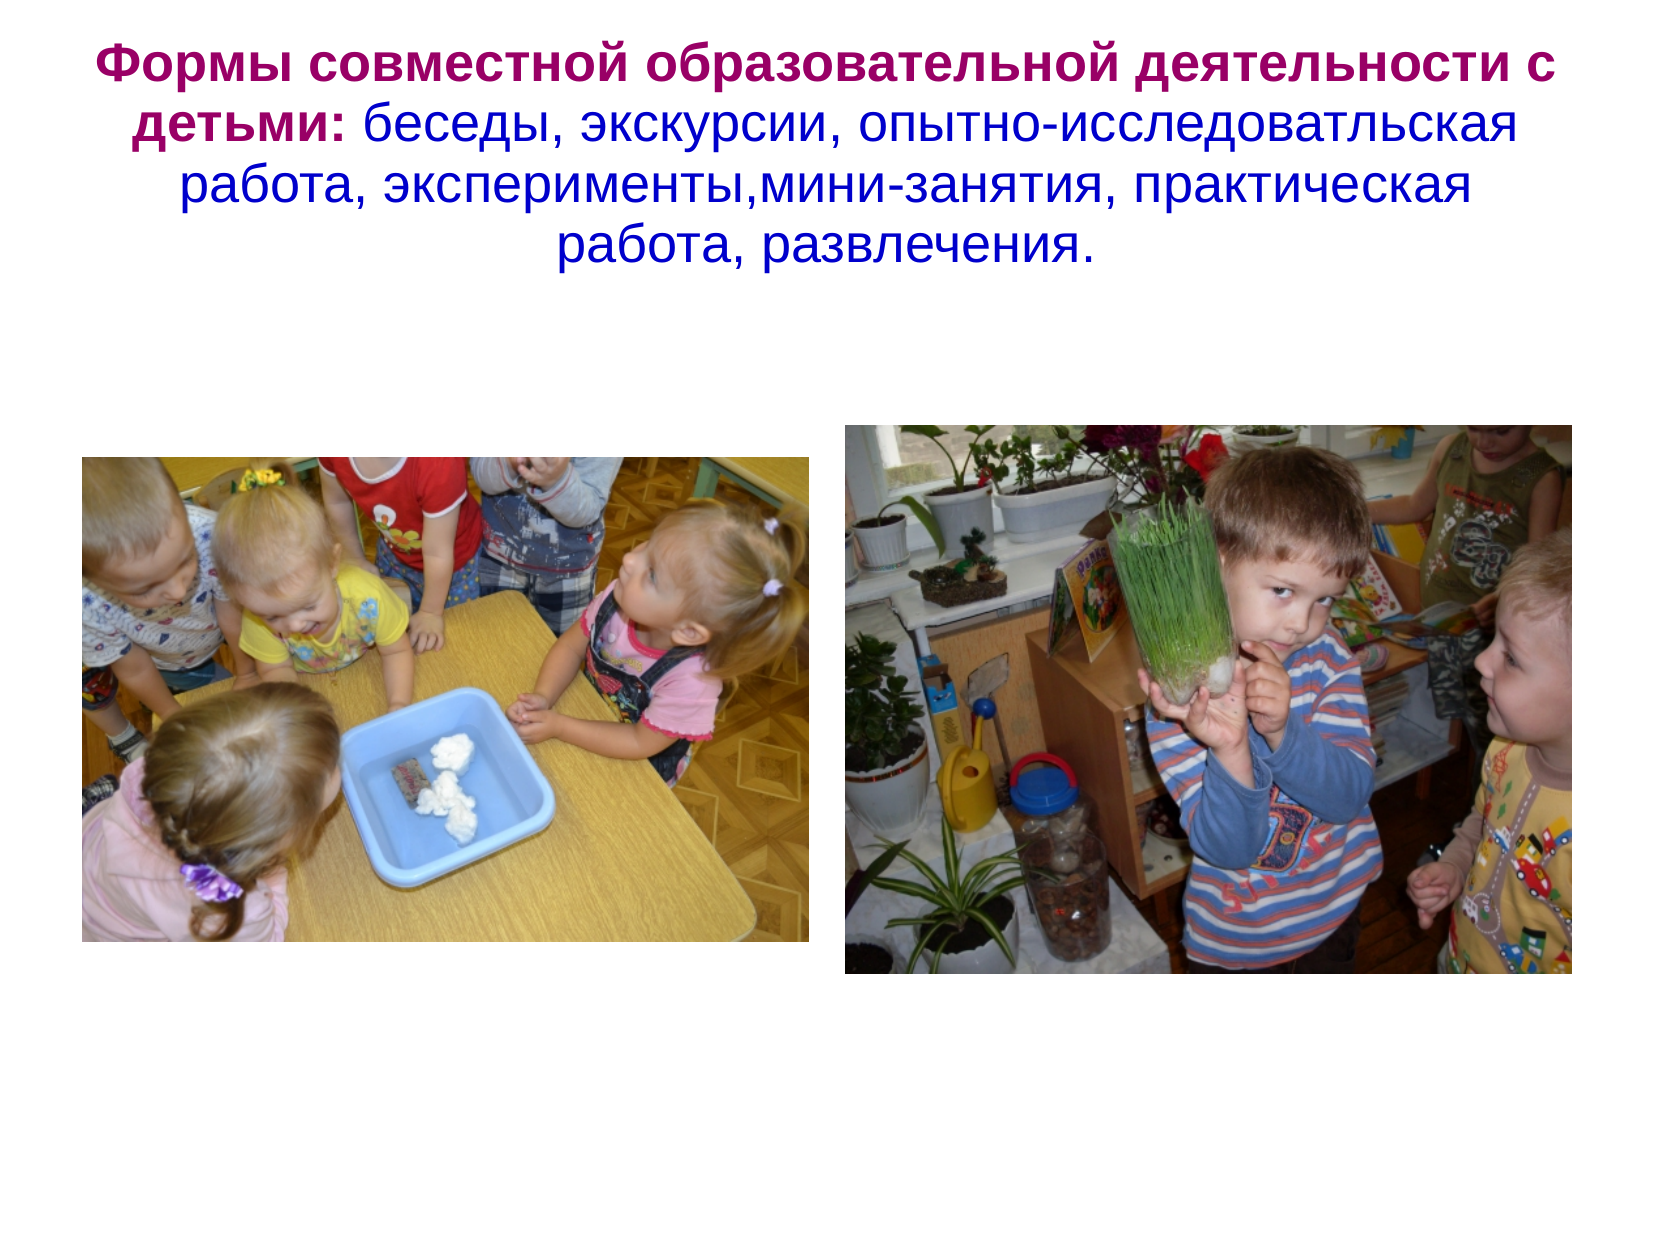

# Формы совместной образовательной деятельности с детьми: беседы, экскурсии, опытно-исследоватльская работа, эксперименты,мини-занятия, практическая работа, развлечения.